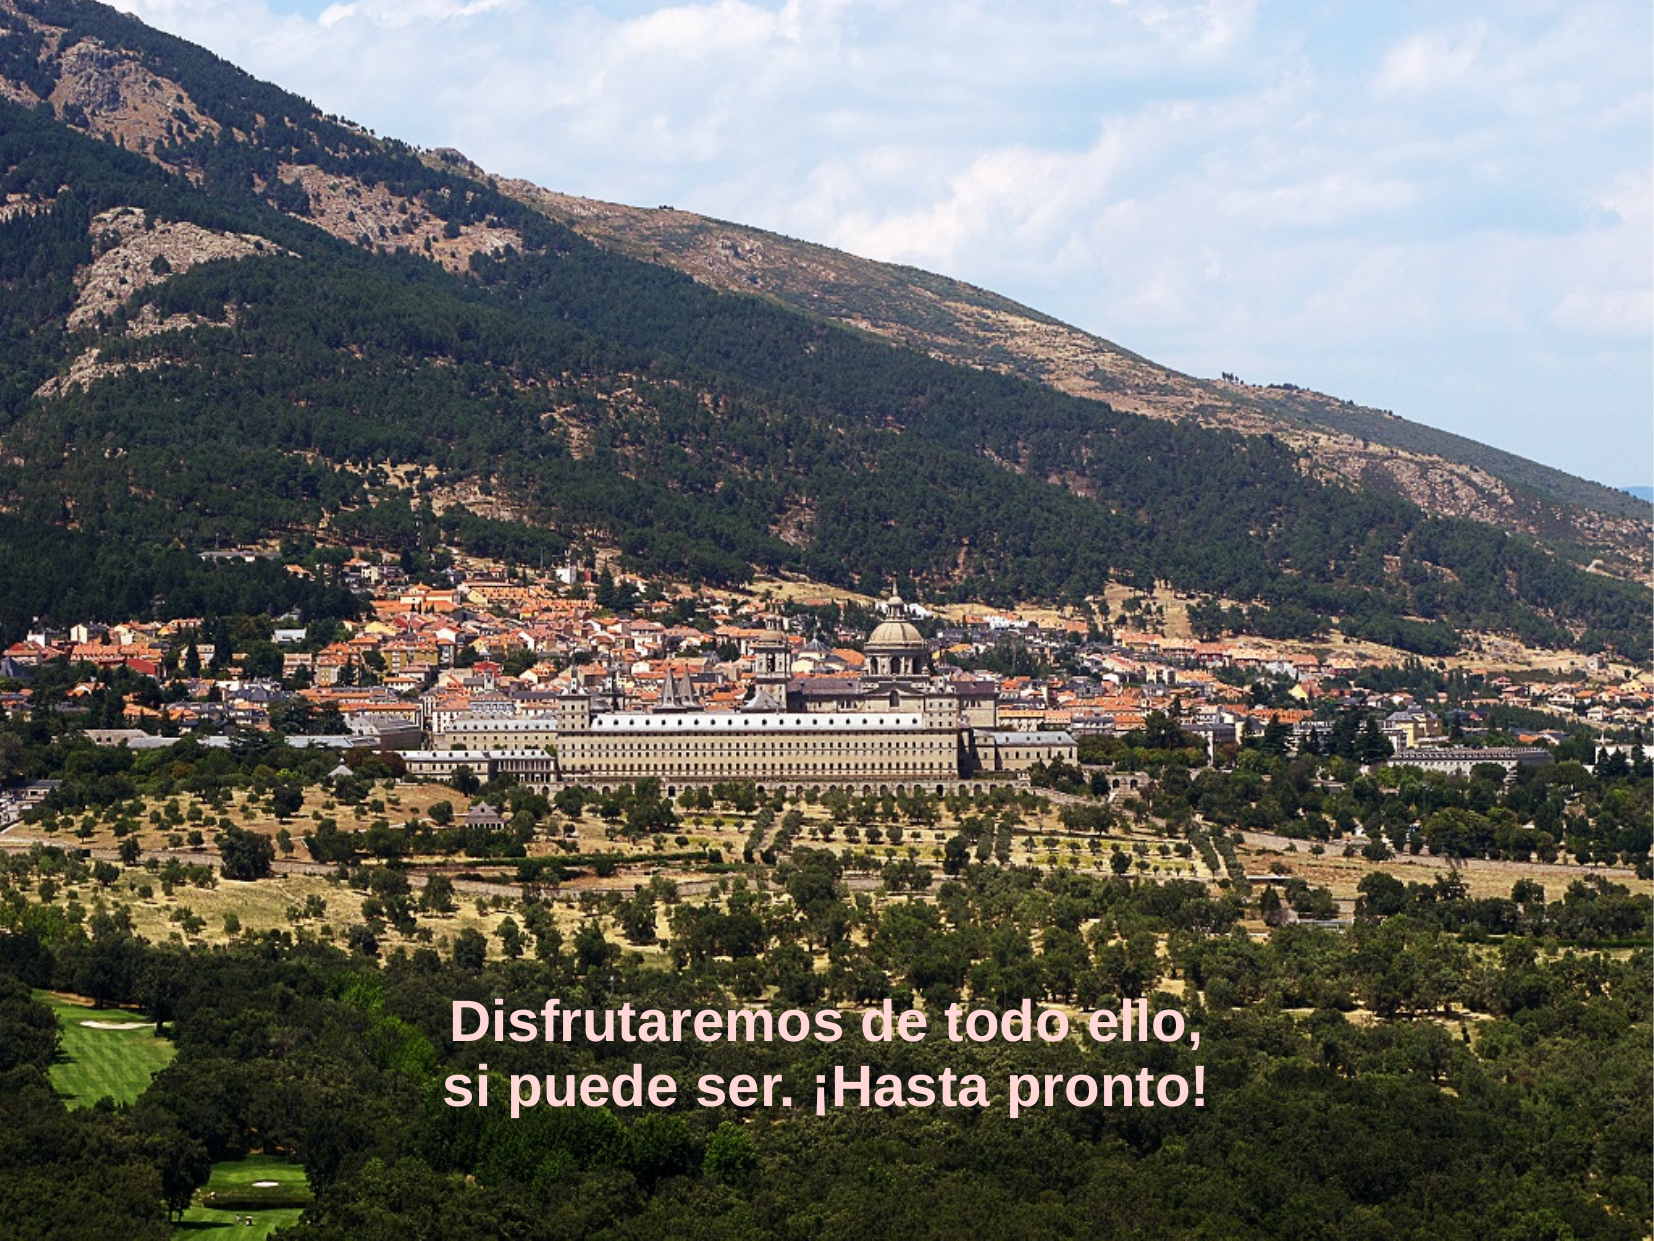

# Disfrutaremos de todo ello, si puede ser. ¡Hasta pronto!